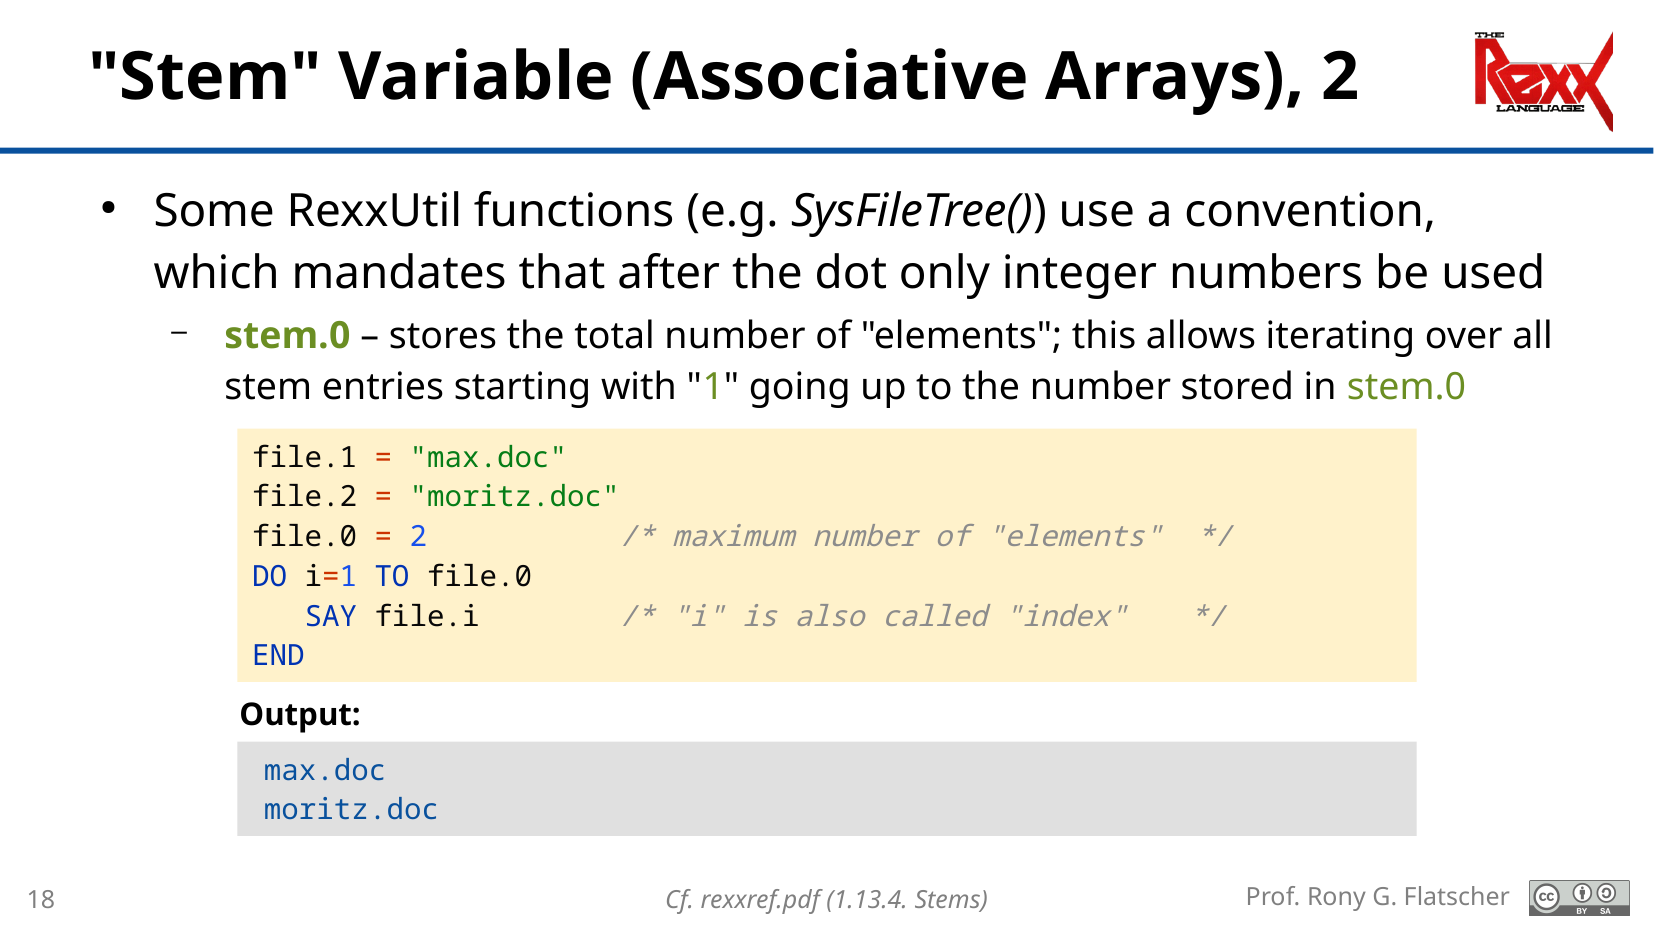

# "Stem" Variable (Associative Arrays), 2
Some RexxUtil functions (e.g. SysFileTree()) use a convention, which mandates that after the dot only integer numbers be used
stem.0 – stores the total number of "elements"; this allows iterating over all stem entries starting with "1" going up to the number stored in stem.0
file.1 = "max.doc"
file.2 = "moritz.doc"
file.0 = 2 /* maximum number of "elements" */
DO i=1 TO file.0
 SAY file.i /* "i" is also called "index"	 */
END
Output:
max.doc
moritz.doc
Cf. rexxref.pdf (1.13.4. Stems)